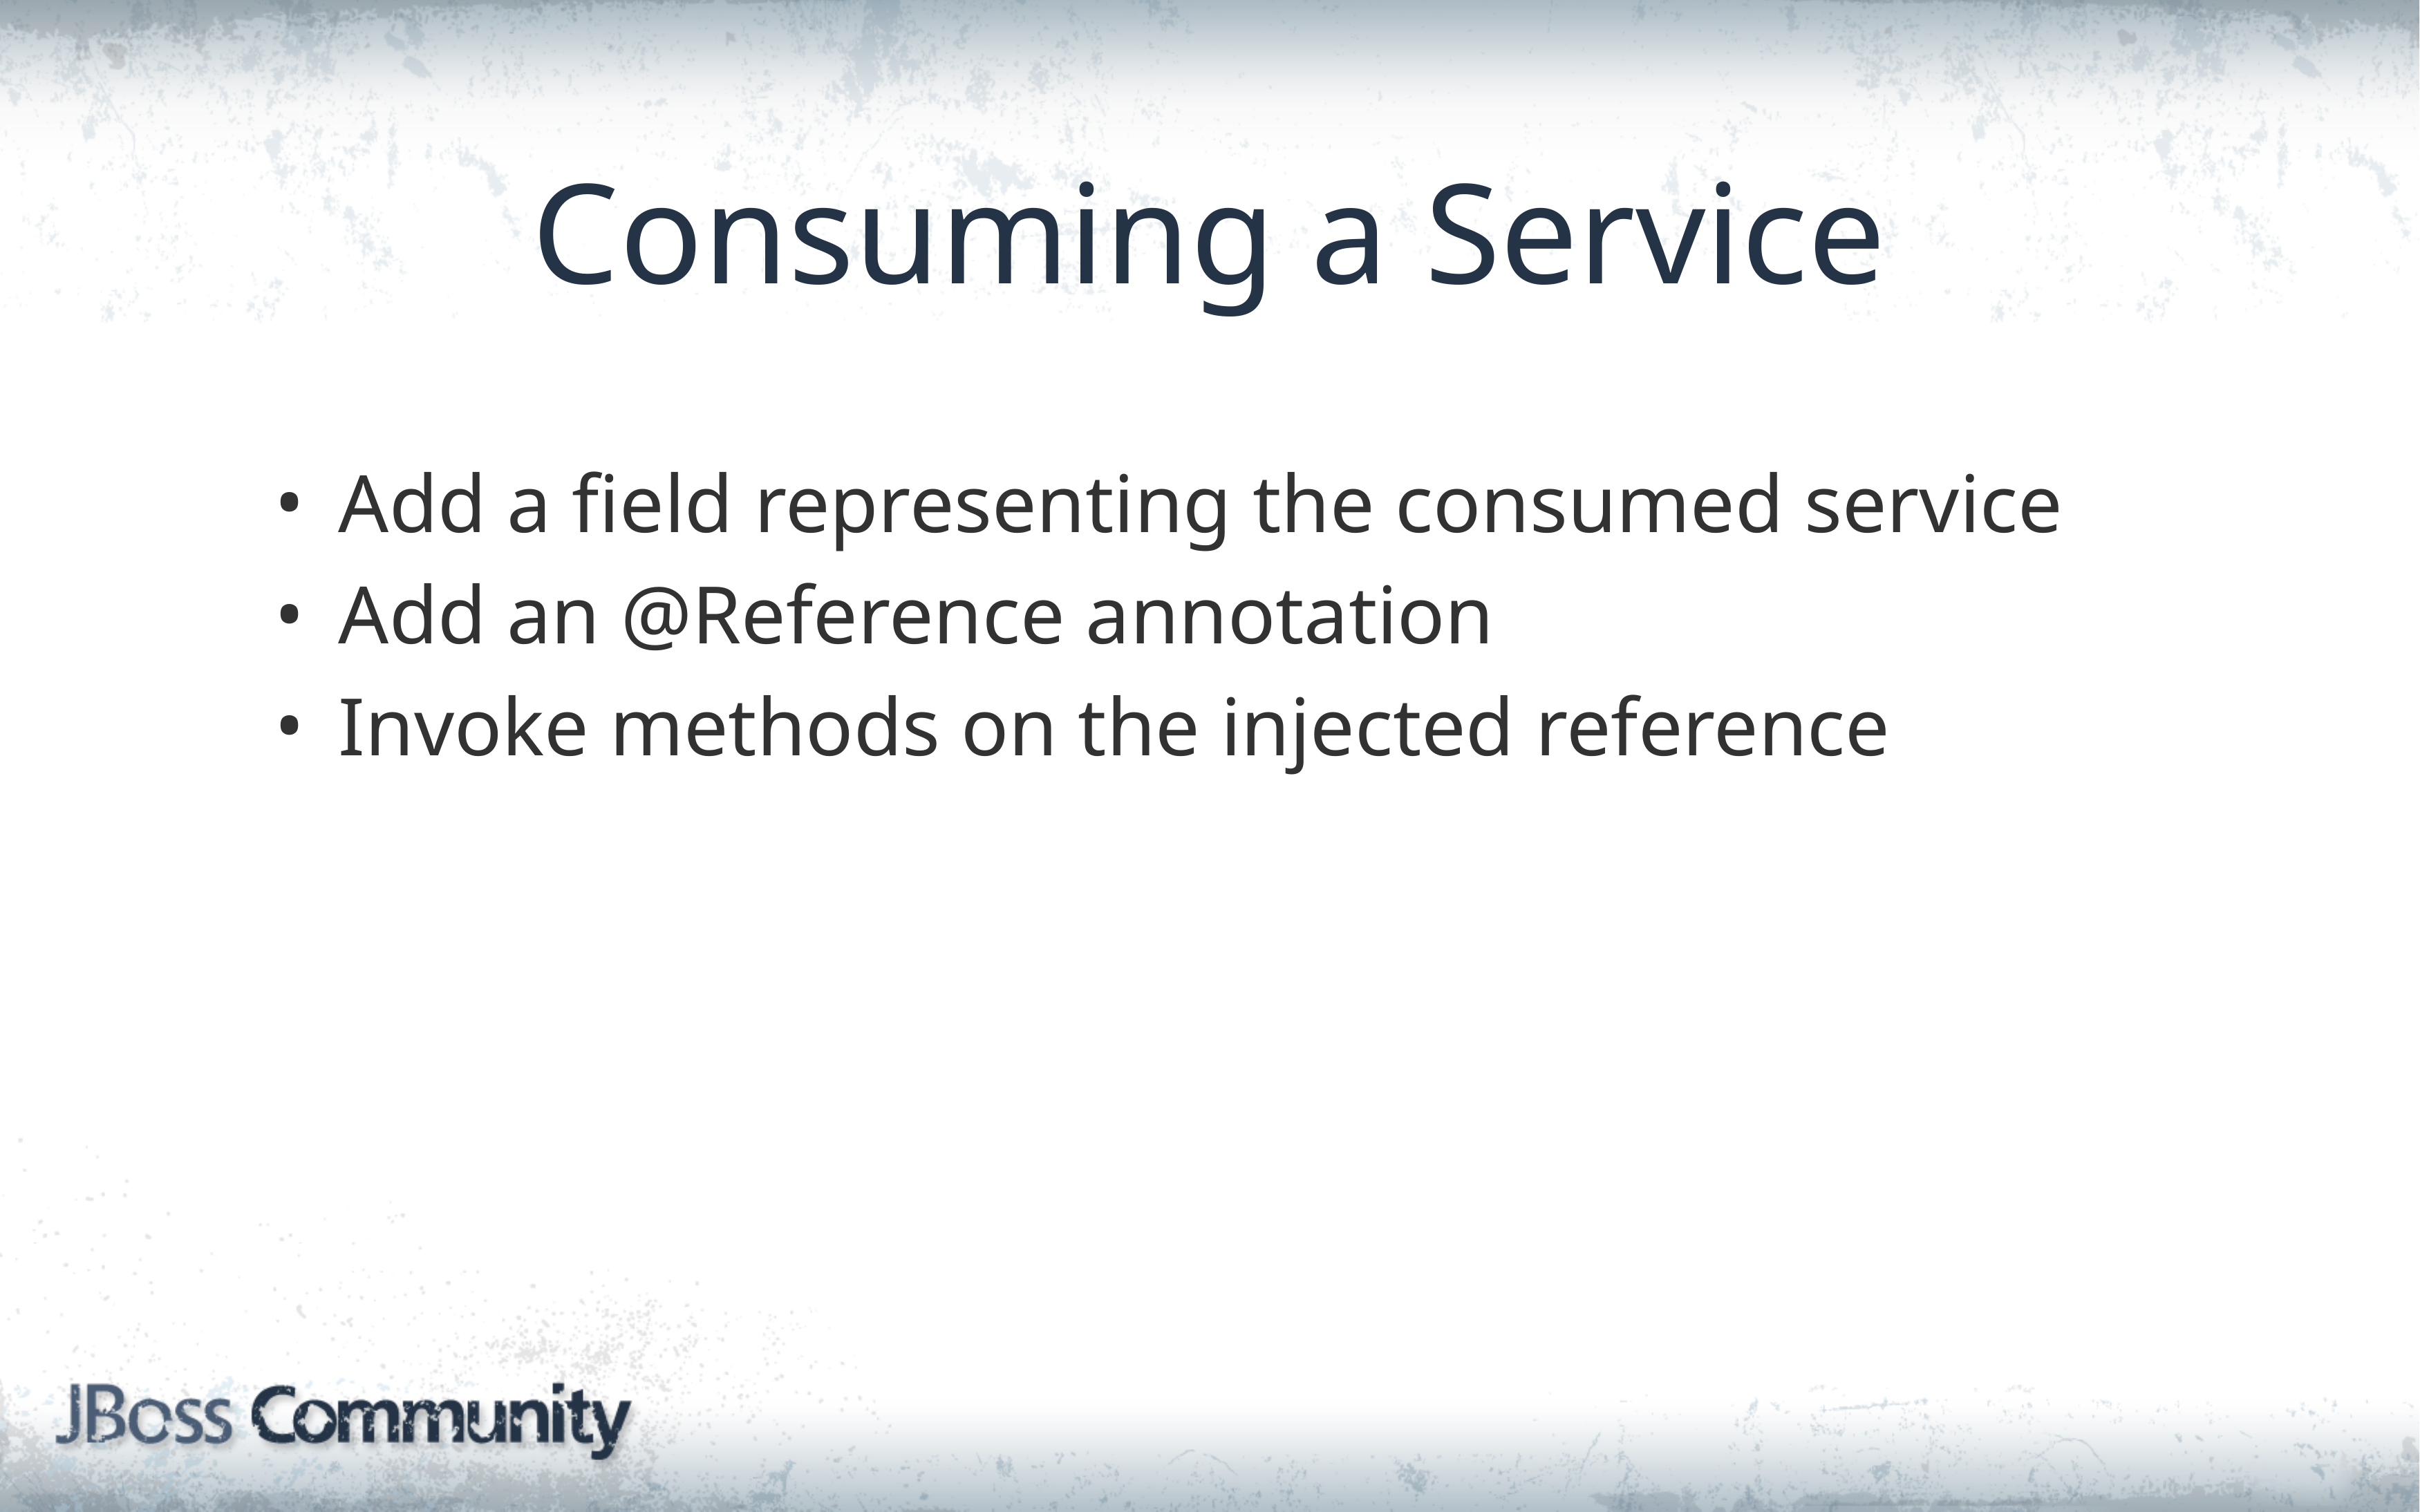

# Consuming a Service
 Add a field representing the consumed service
 Add an @Reference annotation
 Invoke methods on the injected reference